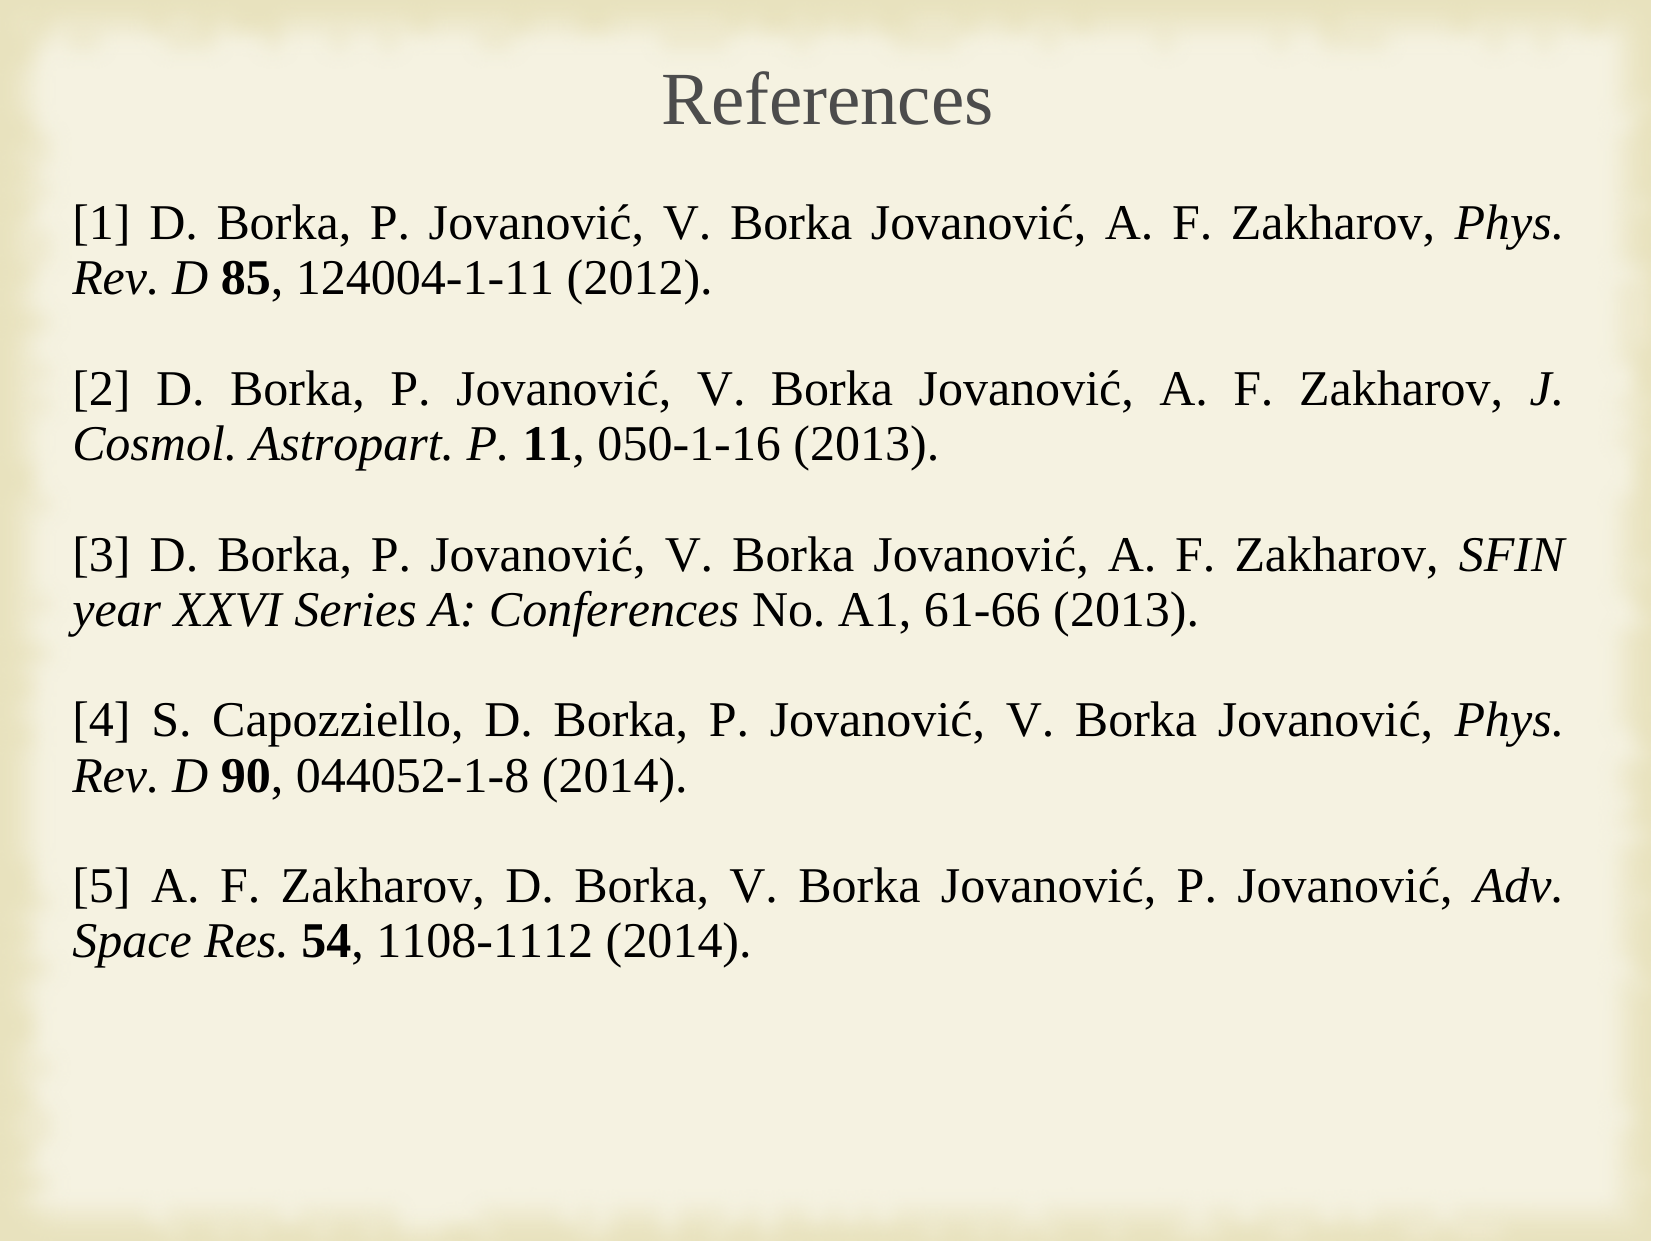

# References
[1] D. Borka, P. Jovanović, V. Borka Jovanović, A. F. Zakharov, Phys. Rev. D 85, 124004-1-11 (2012).
[2] D. Borka, P. Jovanović, V. Borka Jovanović, A. F. Zakharov, J. Cosmol. Astropart. P. 11, 050-1-16 (2013).
[3] D. Borka, P. Jovanović, V. Borka Jovanović, A. F. Zakharov, SFIN year XXVI Series A: Conferences No. A1, 61-66 (2013).
[4] S. Capozziello, D. Borka, P. Jovanović, V. Borka Jovanović, Phys. Rev. D 90, 044052-1-8 (2014).
[5] A. F. Zakharov, D. Borka, V. Borka Jovanović, P. Jovanović, Adv. Space Res. 54, 1108-1112 (2014).